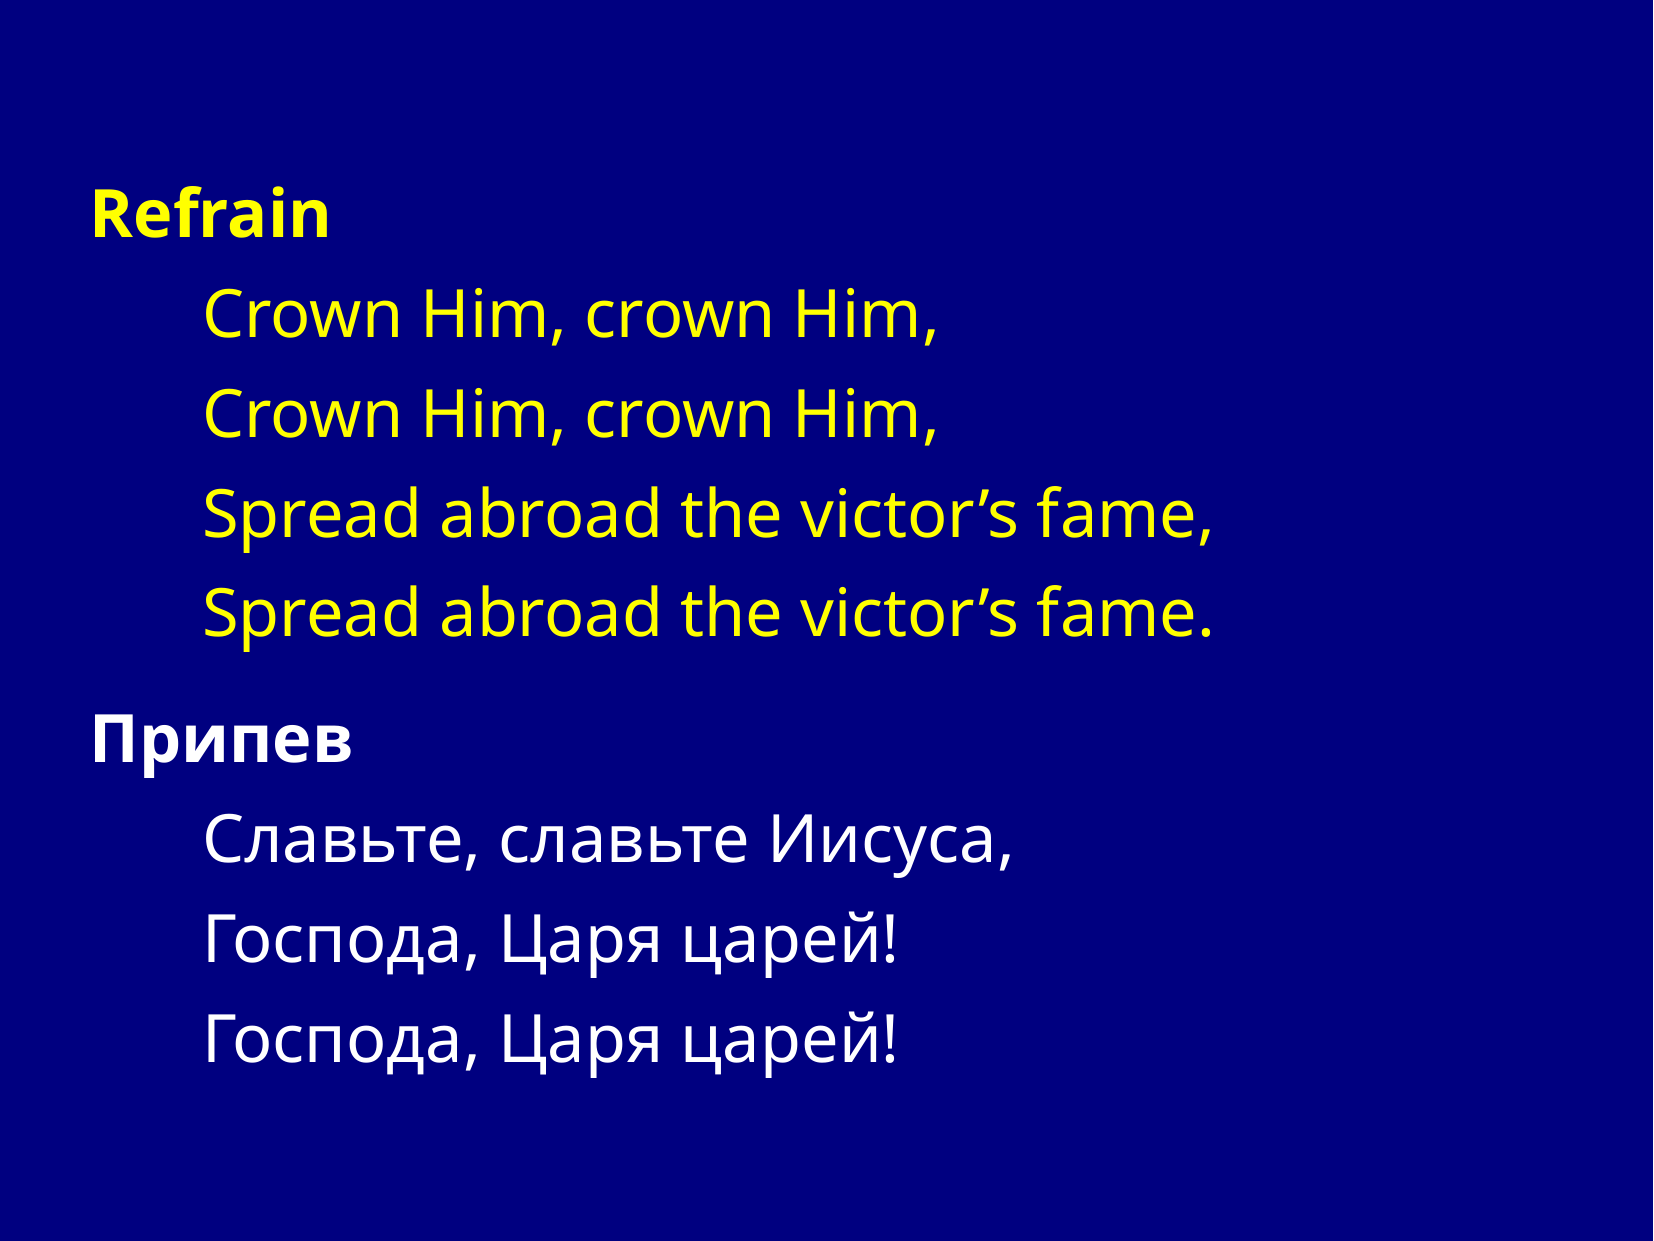

Refrain
	Crown Him, crown Him,
	Crown Him, crown Him,
	Spread abroad the victor’s fame,
	Spread abroad the victor’s fame.
Припев
	Славьте, славьте Иисуса,
	Господа, Царя царей!
	Господа, Царя царей!